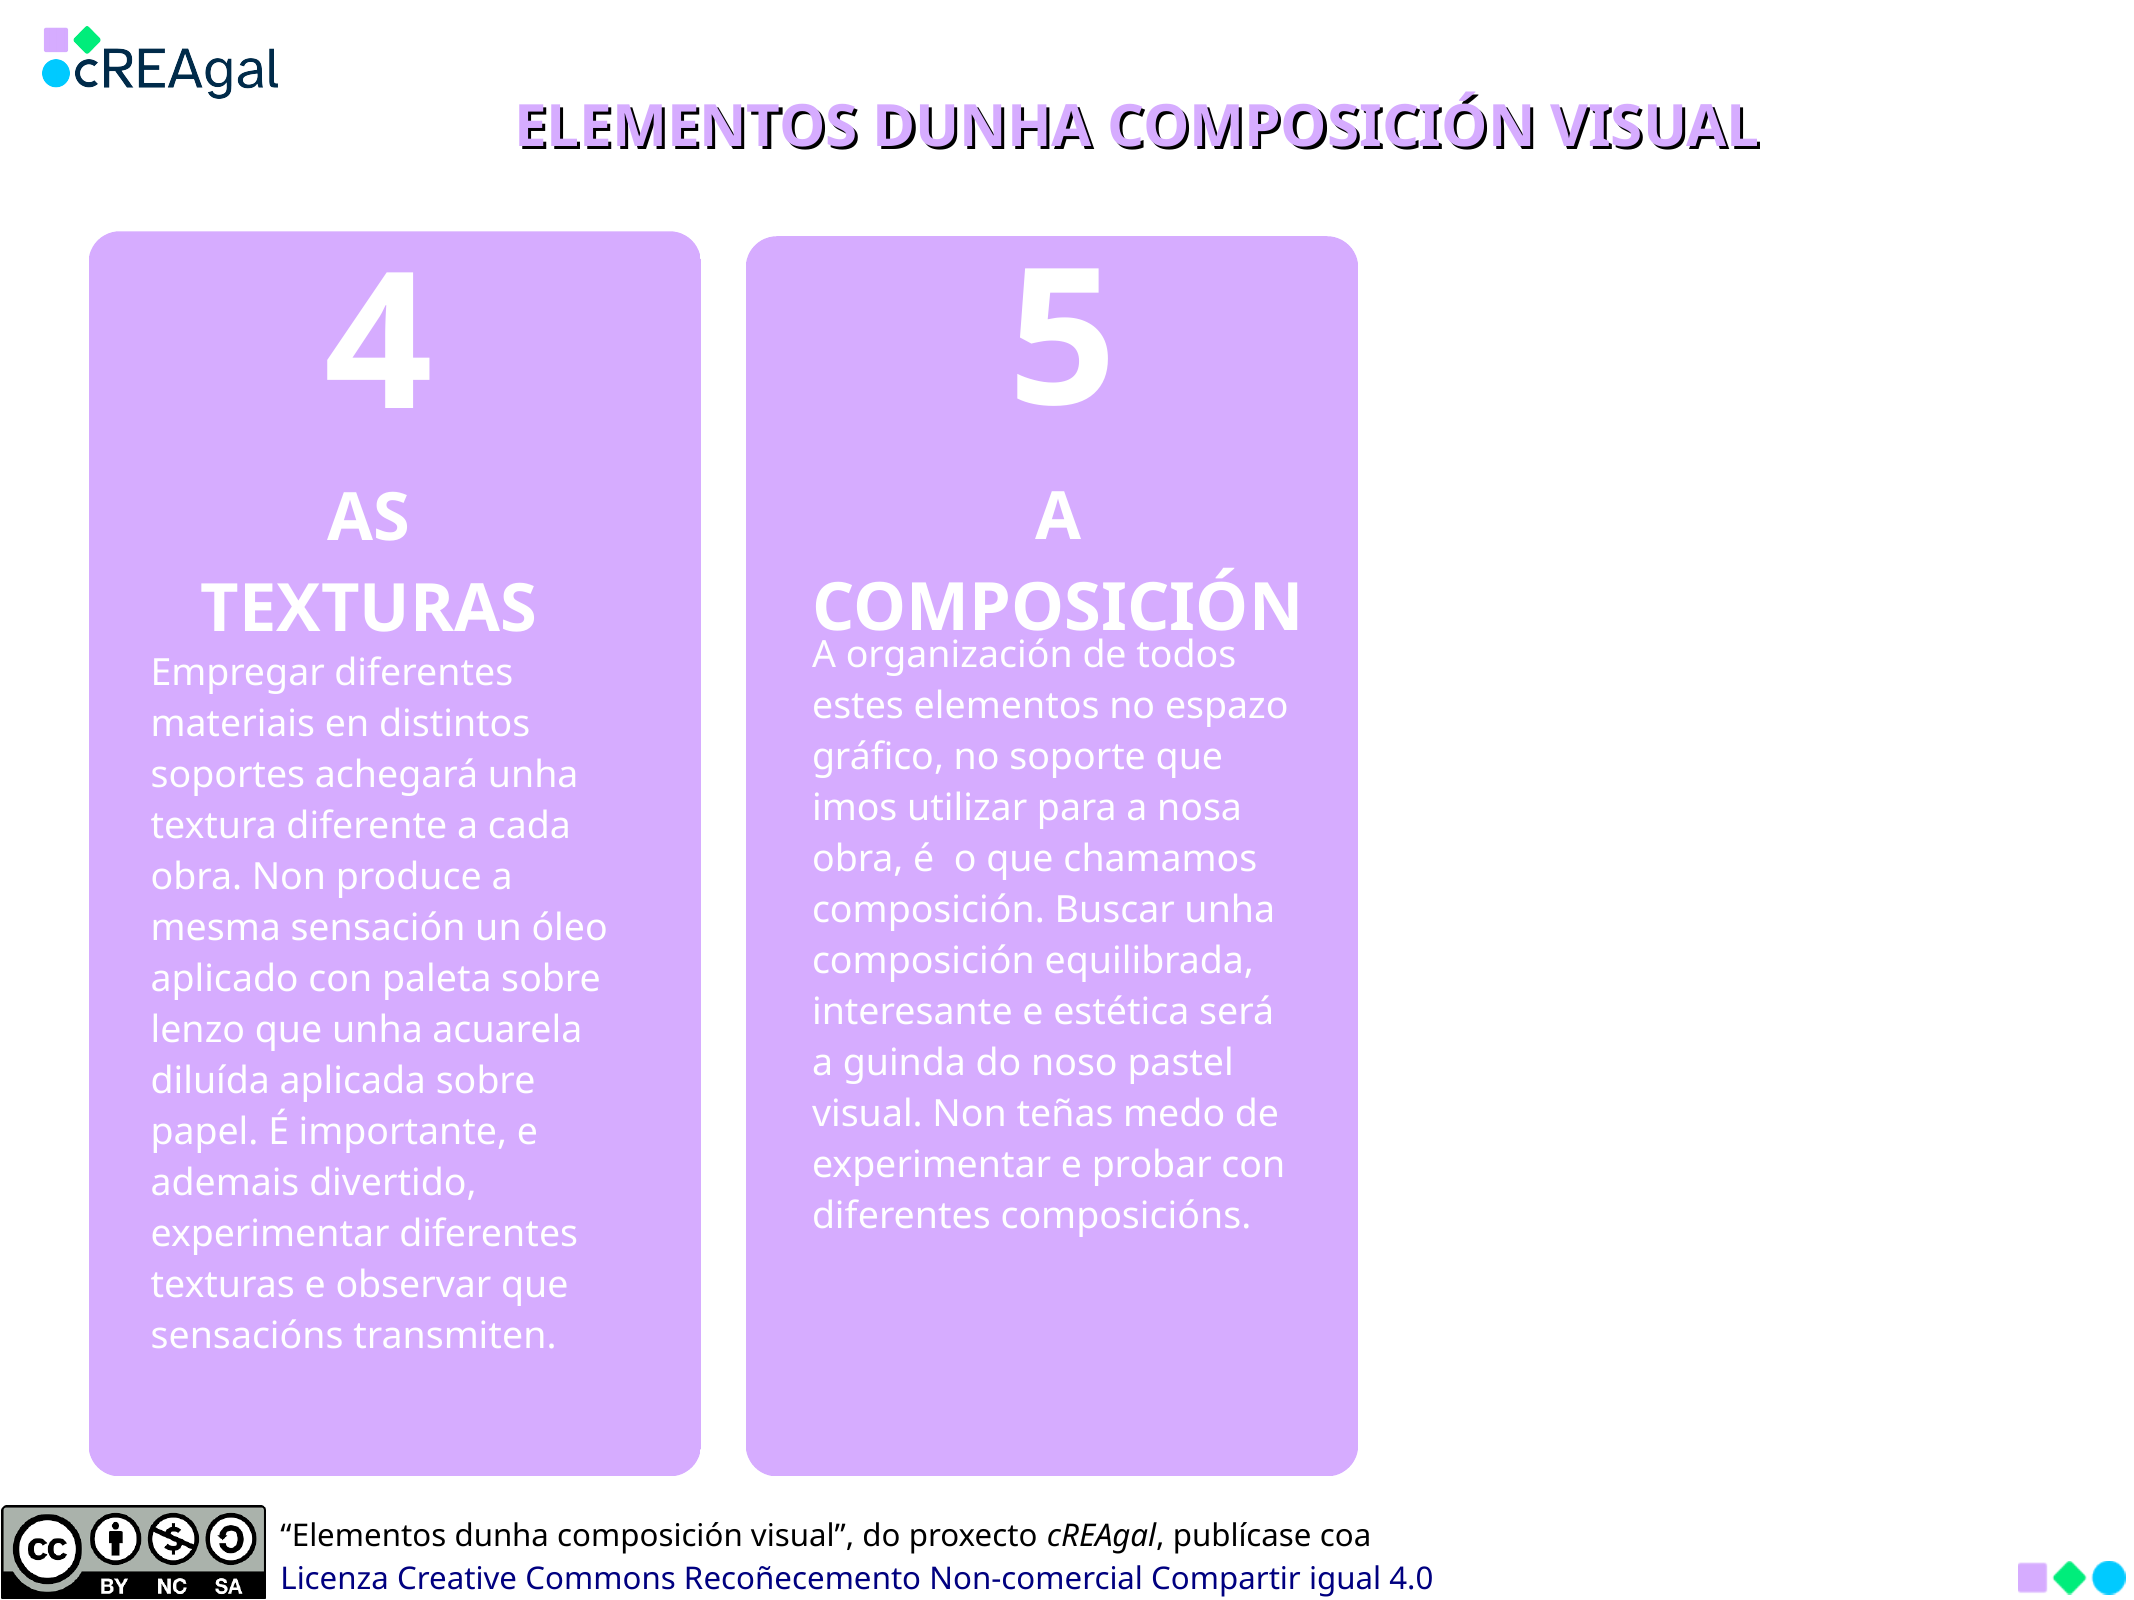

ELEMENTOS DUNHA COMPOSICIÓN VISUAL
5
# 4
A COMPOSICIÓN
AS TEXTURAS
A organización de todos estes elementos no espazo gráfico, no soporte que imos utilizar para a nosa obra, é o que chamamos composición. Buscar unha composición equilibrada, interesante e estética será a guinda do noso pastel visual. Non teñas medo de experimentar e probar con diferentes composicións.
Empregar diferentes materiais en distintos soportes achegará unha textura diferente a cada obra. Non produce a mesma sensación un óleo aplicado con paleta sobre lenzo que unha acuarela diluída aplicada sobre papel. É importante, e ademais divertido, experimentar diferentes texturas e observar que sensacións transmiten.
“Elementos dunha composición visual”, do proxecto cREAgal, publícase coa Licenza Creative Commons Recoñecemento Non-comercial Compartir igual 4.0